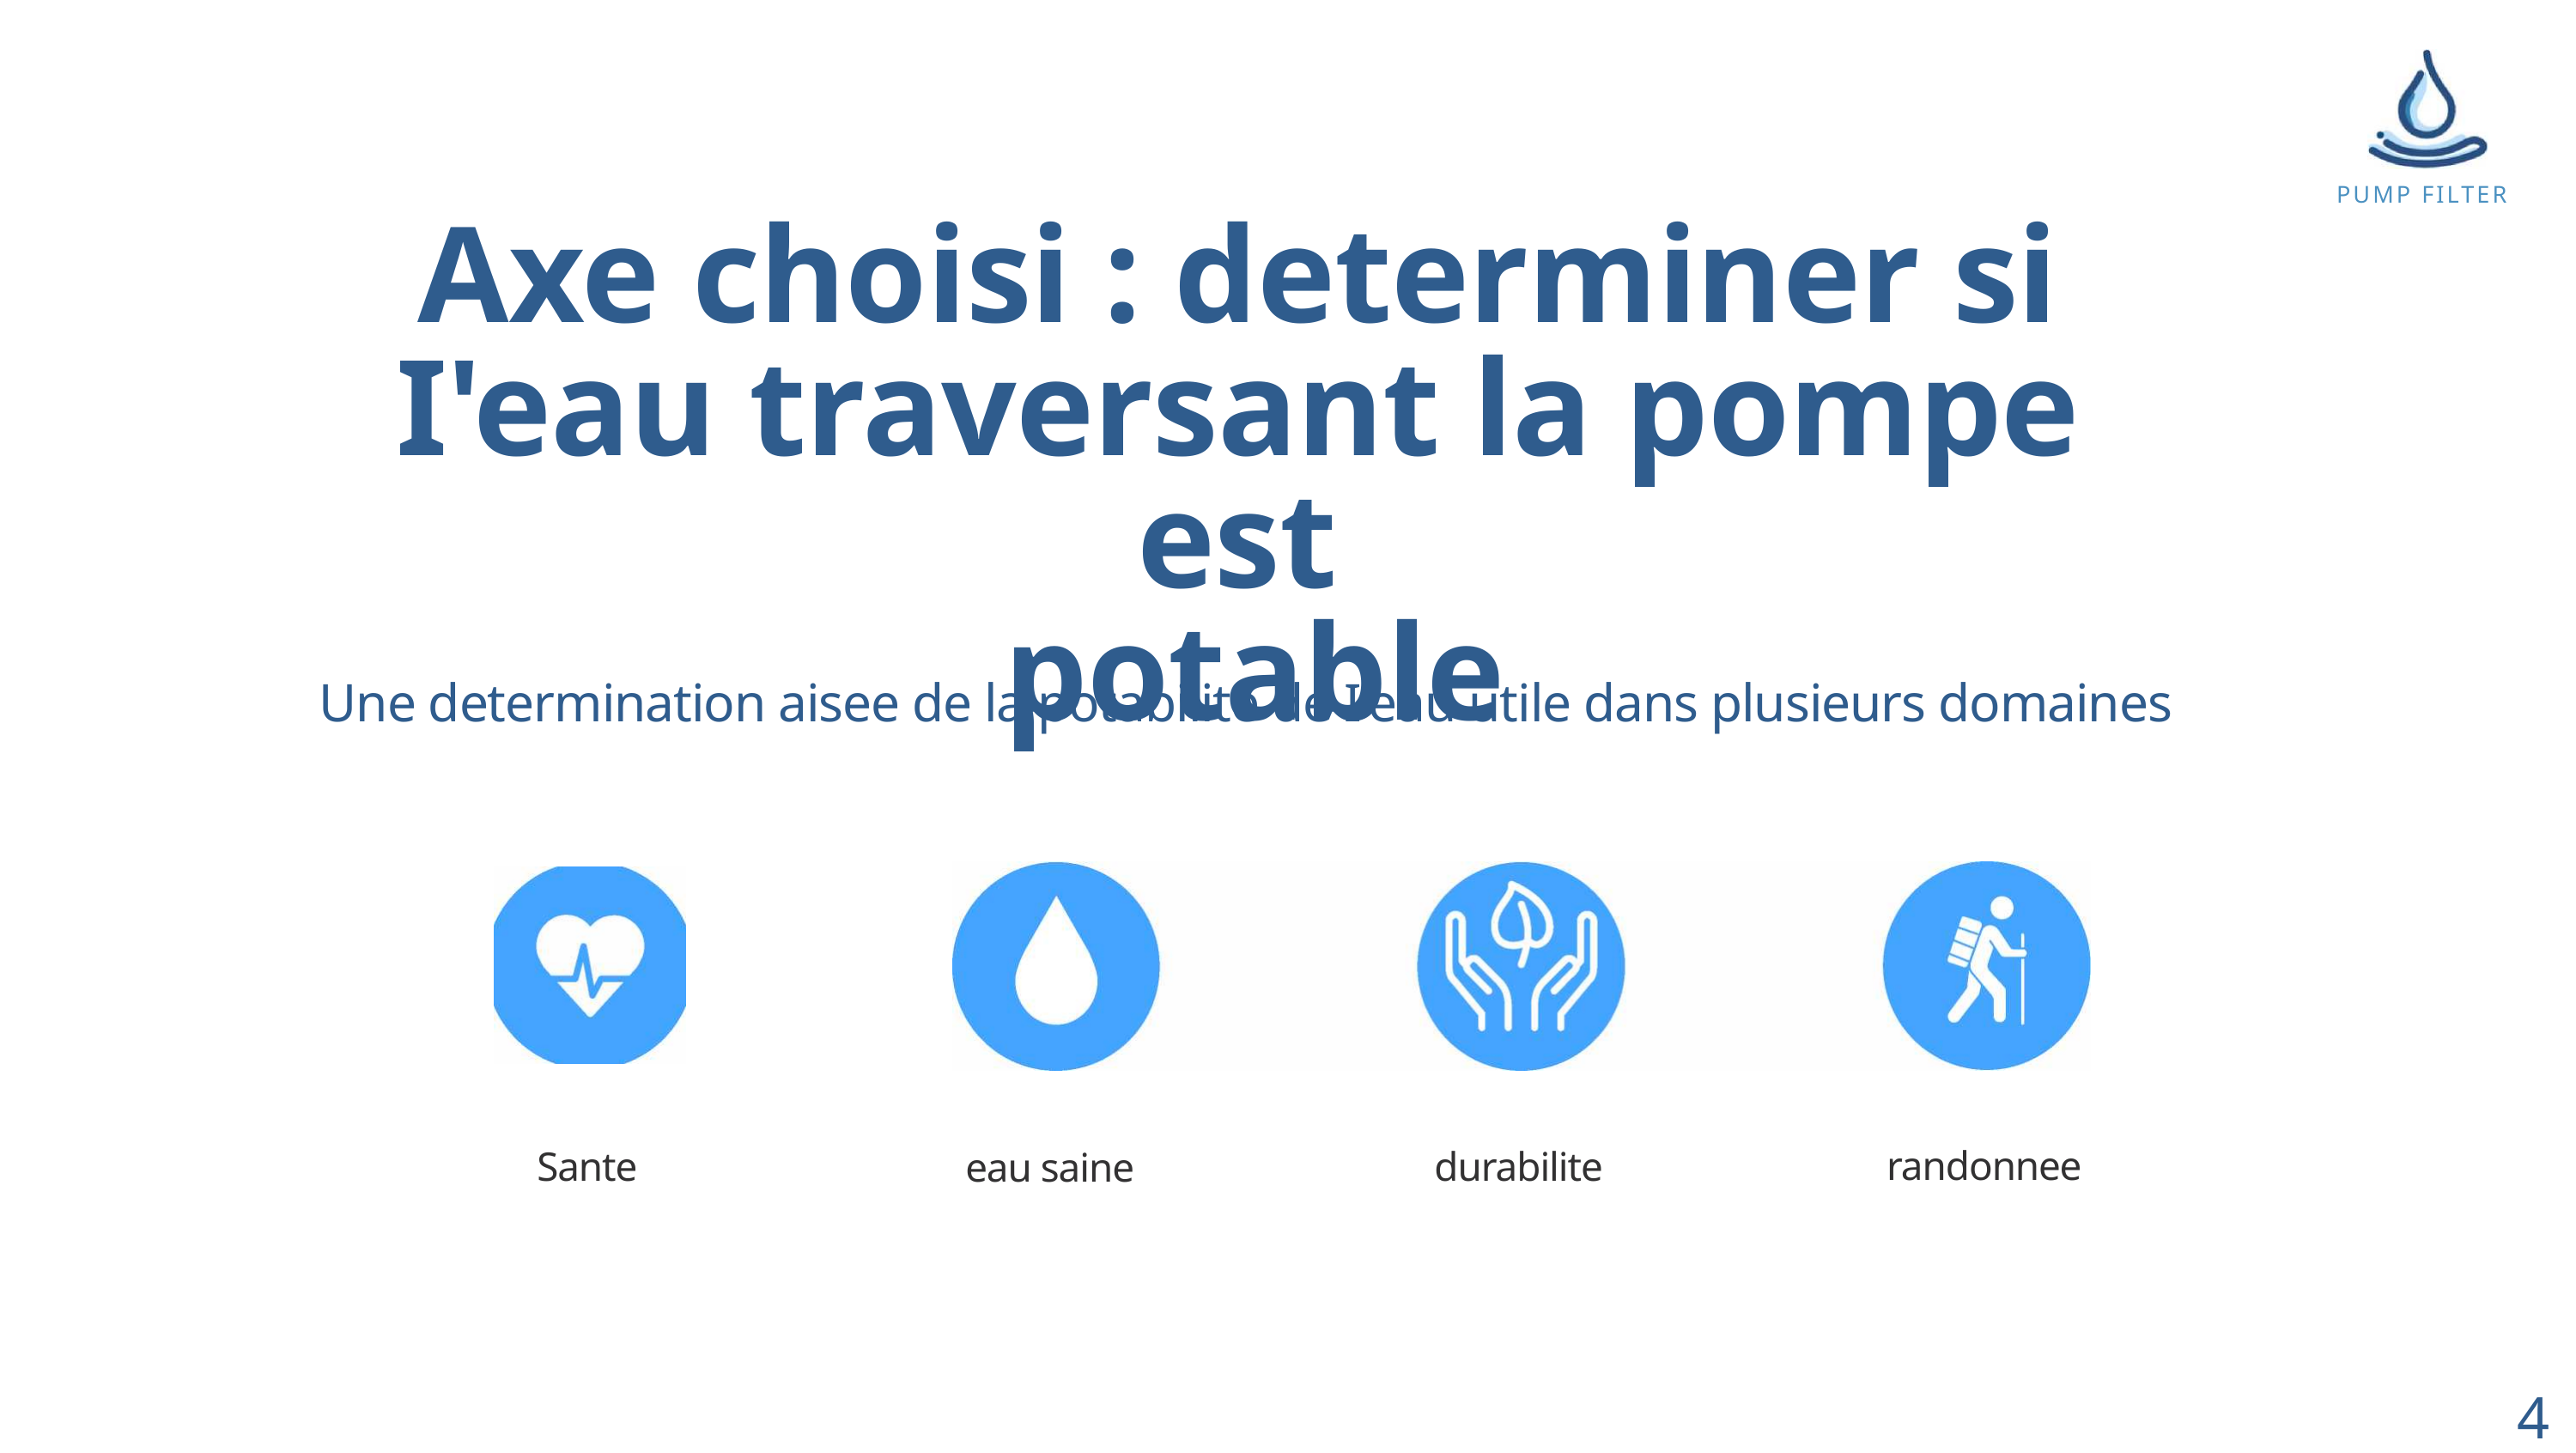

PUMP FILTER
Axe choisi : determiner si I'eau traversant la pompe est
potable
Une determination aisee de la potabilite de I'eau utile dans plusieurs domaines
randonnee
Sante
durabilite
eau saine
4